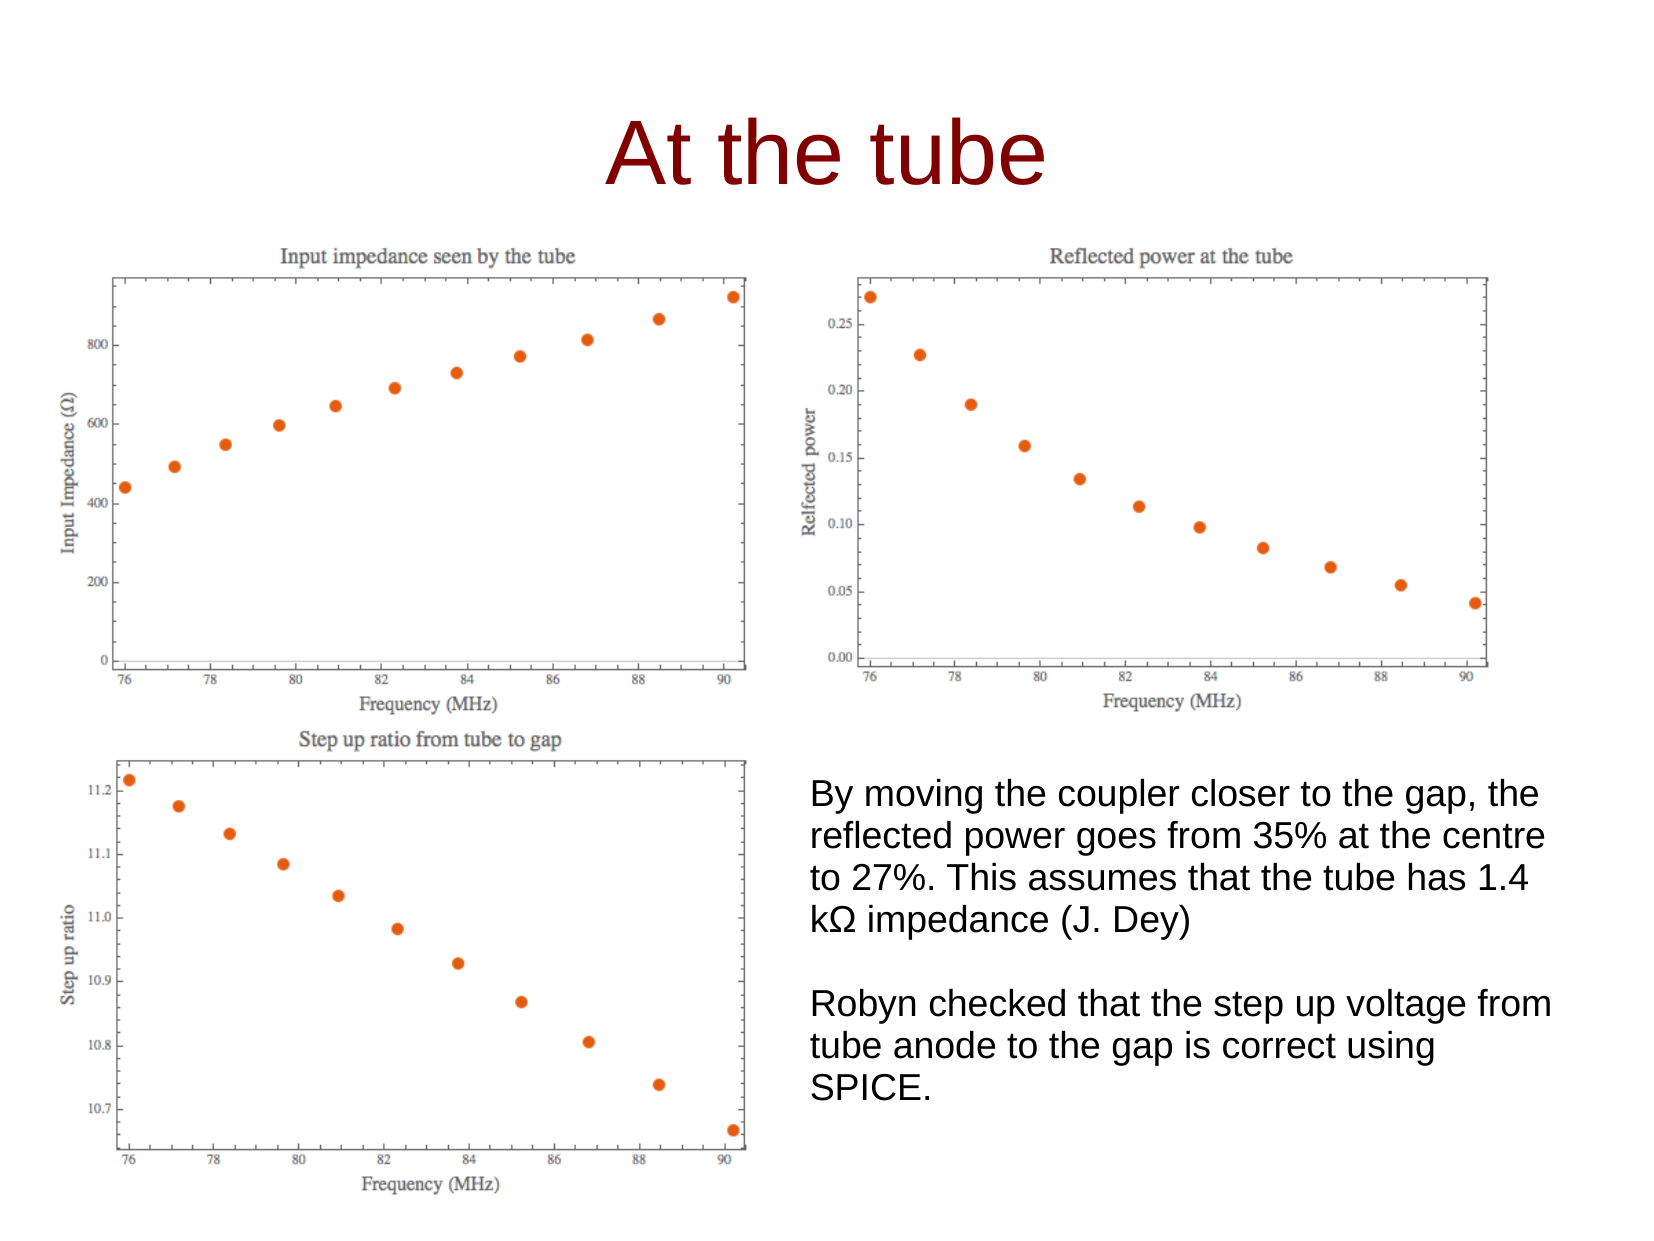

# At the tube
By moving the coupler closer to the gap, the reflected power goes from 35% at the centre to 27%. This assumes that the tube has 1.4 kΩ impedance (J. Dey)
Robyn checked that the step up voltage from tube anode to the gap is correct using SPICE.